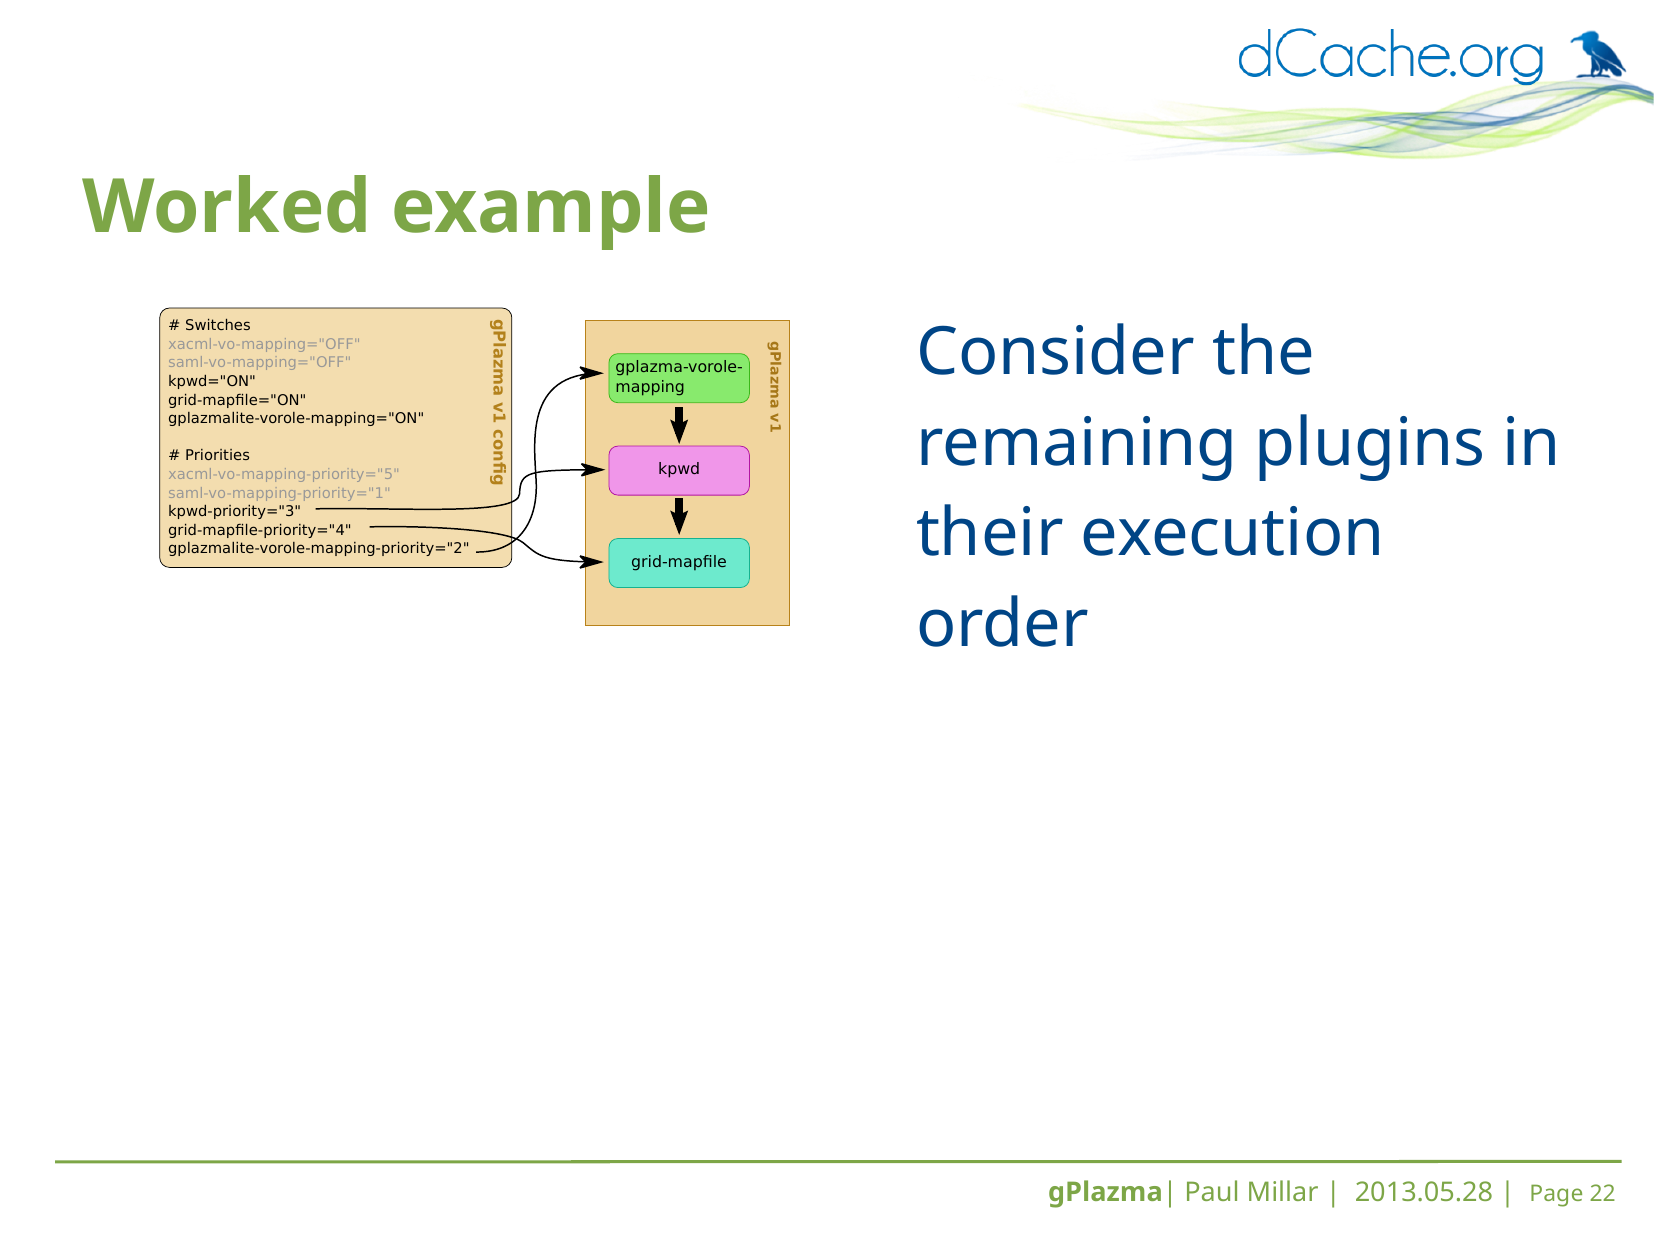

# Worked example
Consider the remaining plugins in their execution order
22